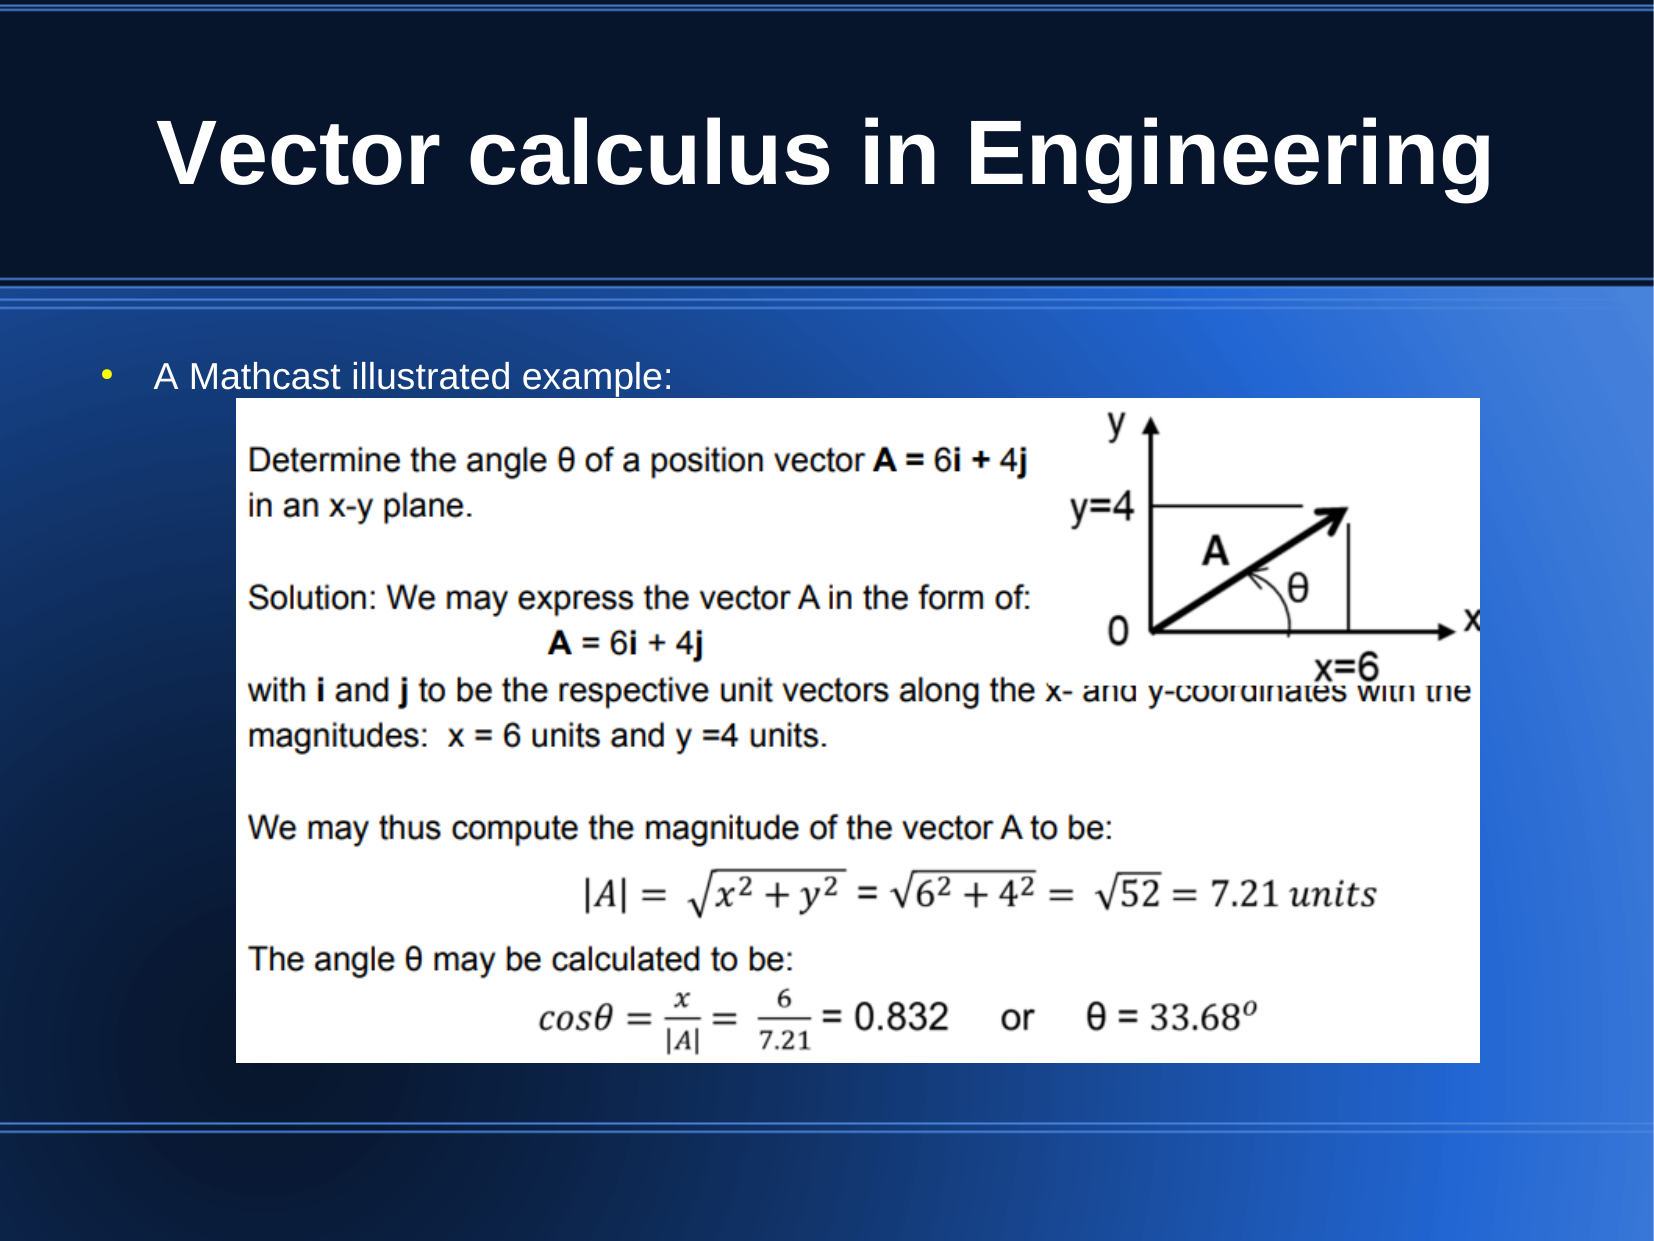

# Vector calculus in Engineering
A Mathcast illustrated example: